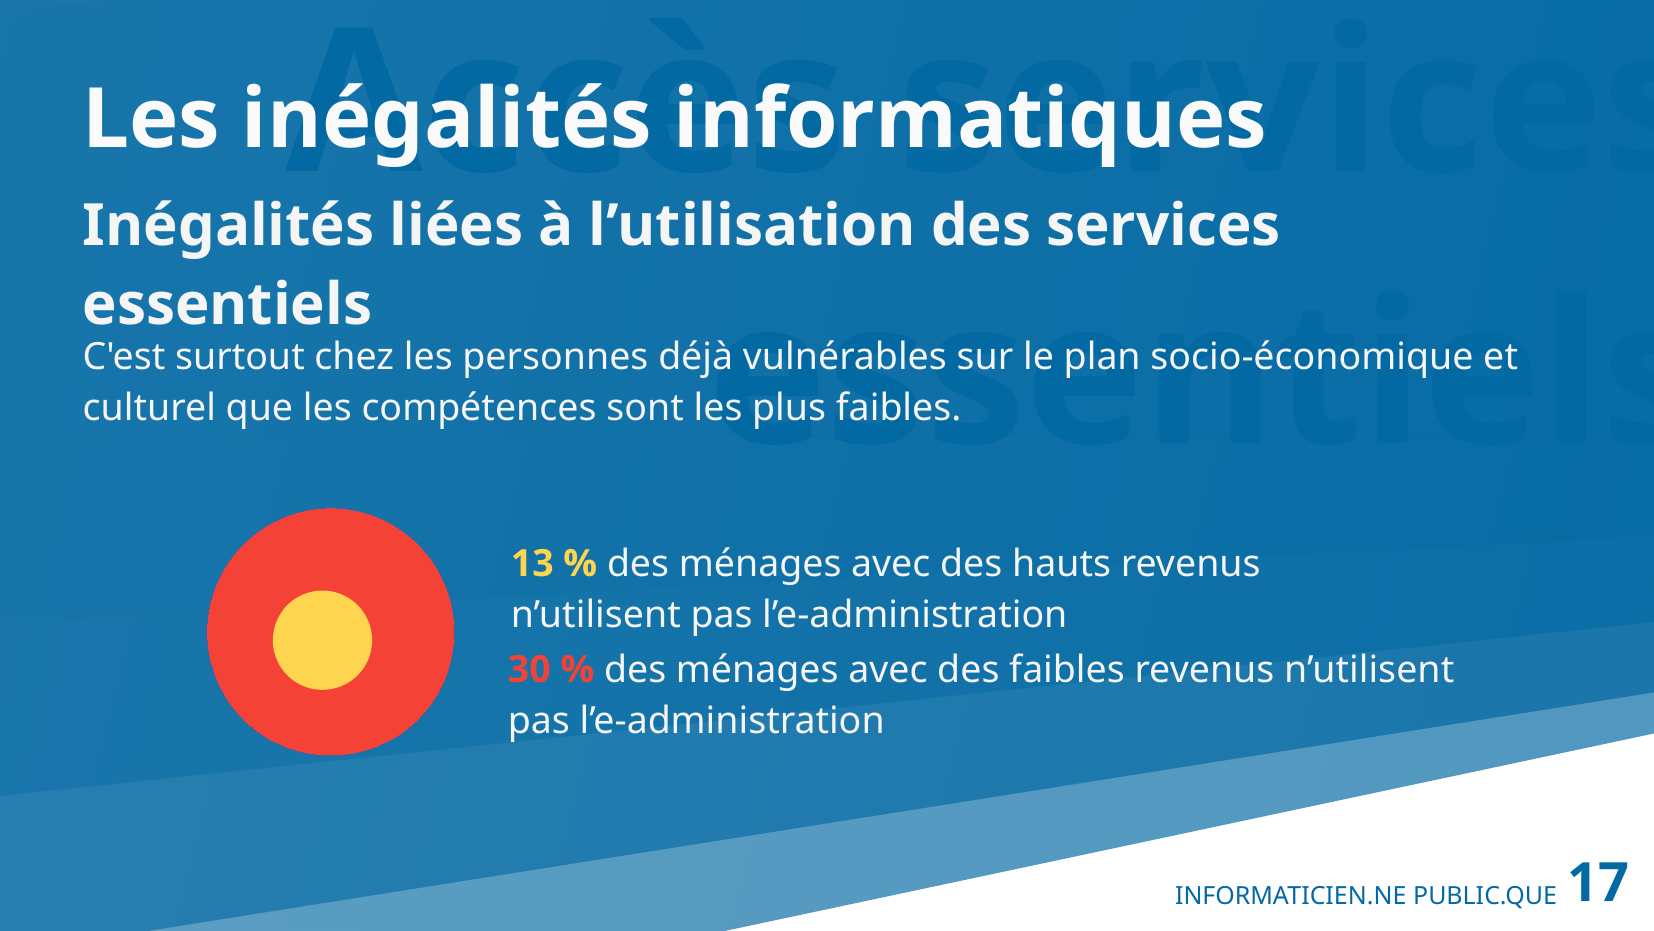

# Accès services essentiels
Les inégalités informatiques
Inégalités liées à l’utilisation des services essentiels
C'est surtout chez les personnes déjà vulnérables sur le plan socio-économique et culturel que les compétences sont les plus faibles.
13 % des ménages avec des hauts revenus n’utilisent pas l’e-administration
30 % des ménages avec des faibles revenus n’utilisent pas l’e-administration
INFORMATICIEN.NE PUBLIC.QUE
17